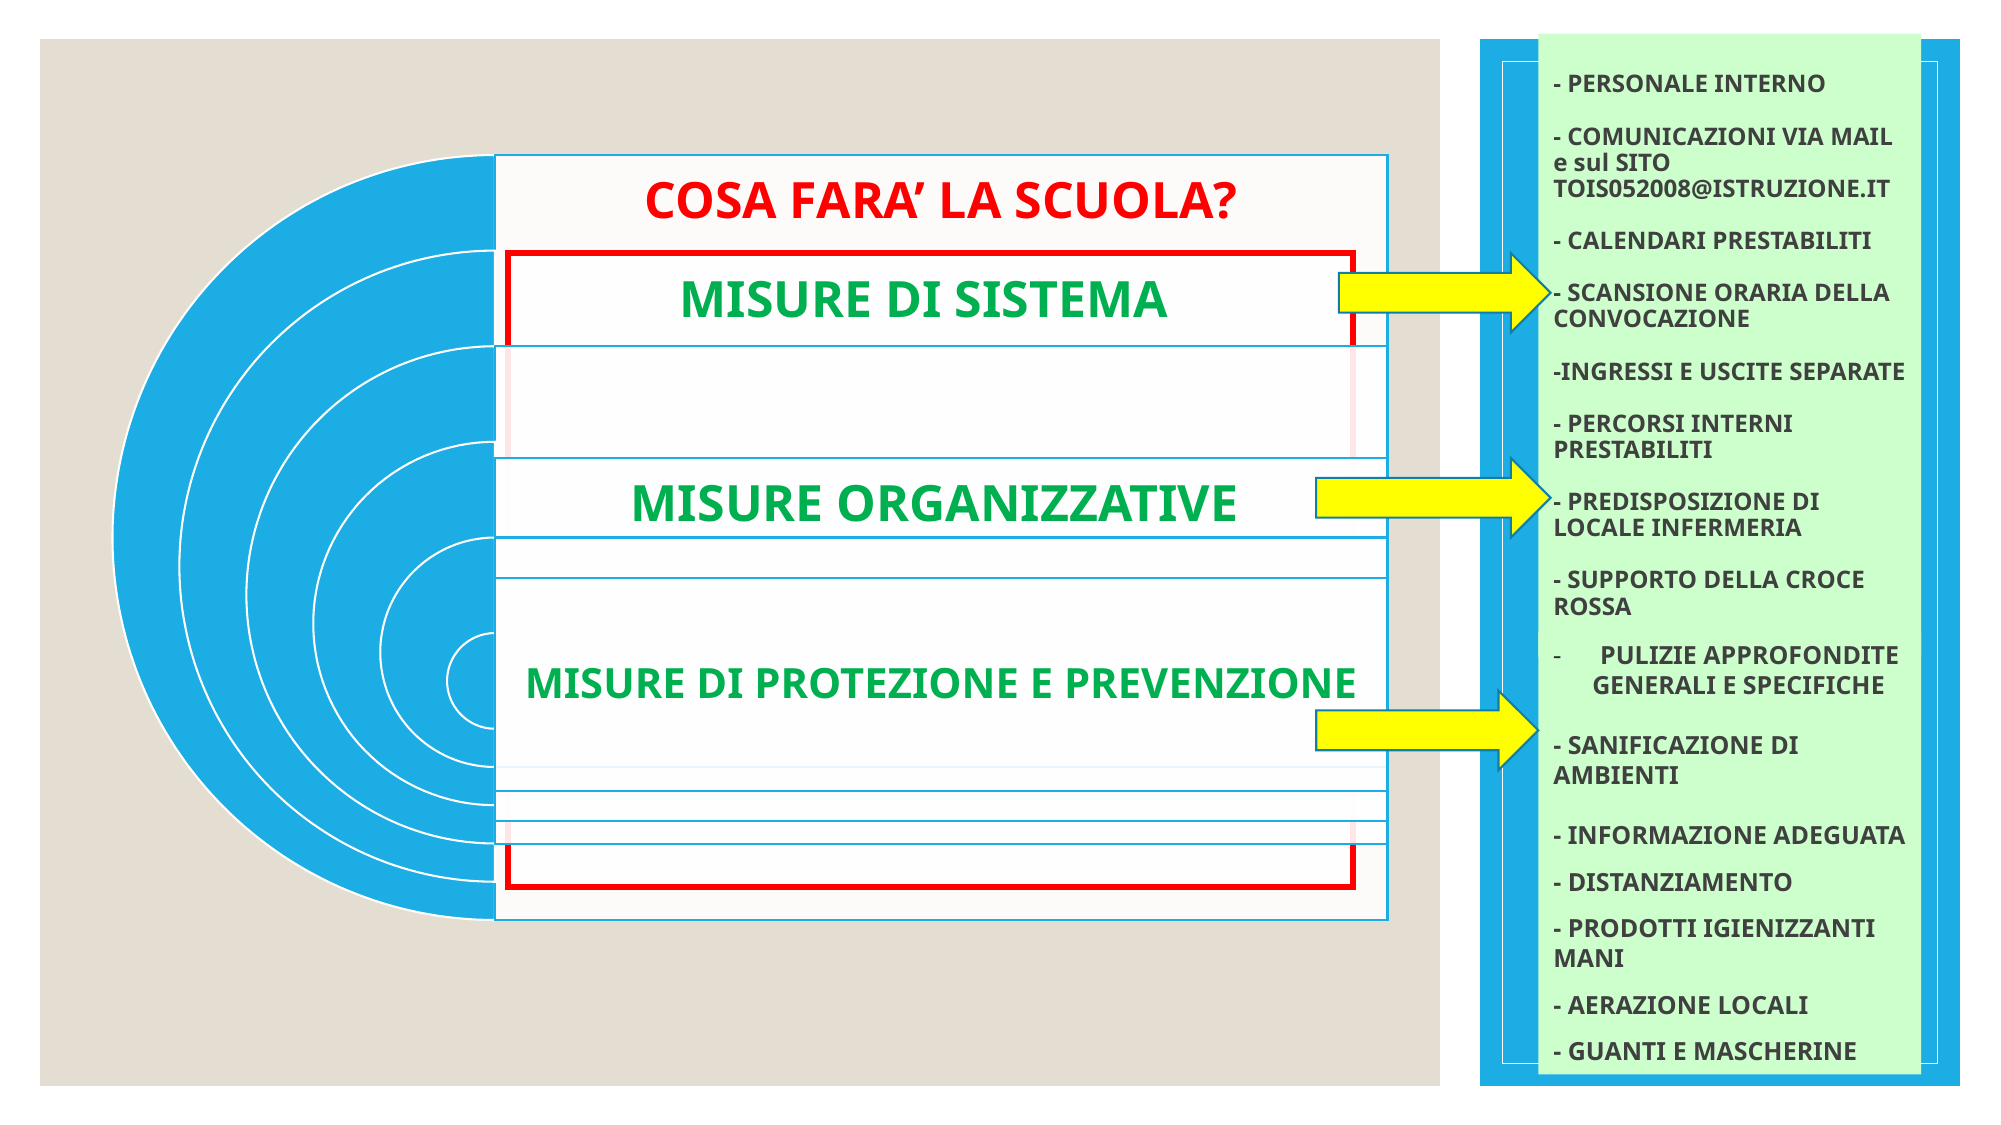

# - PERSONALE INTERNO - COMUNICAZIONI VIA MAIL e sul SITO TOIS052008@ISTRUZIONE.IT - CALENDARI PRESTABILITI - SCANSIONE ORARIA DELLA CONVOCAZIONE -INGRESSI E USCITE SEPARATE - PERCORSI INTERNI PRESTABILITI - PREDISPOSIZIONE DI LOCALE INFERMERIA - SUPPORTO DELLA CROCE ROSSA
COSA FARA’ LA SCUOLA?
MISURE DI SISTEMA
MISURE ORGANIZZATIVE
MISURE DI PROTEZIONE E PREVENZIONE
PULIZIE APPROFONDITE
 GENERALI E SPECIFICHE
- SANIFICAZIONE DI AMBIENTI
- INFORMAZIONE ADEGUATA
- DISTANZIAMENTO
- PRODOTTI IGIENIZZANTI MANI
- AERAZIONE LOCALI
- GUANTI E MASCHERINE